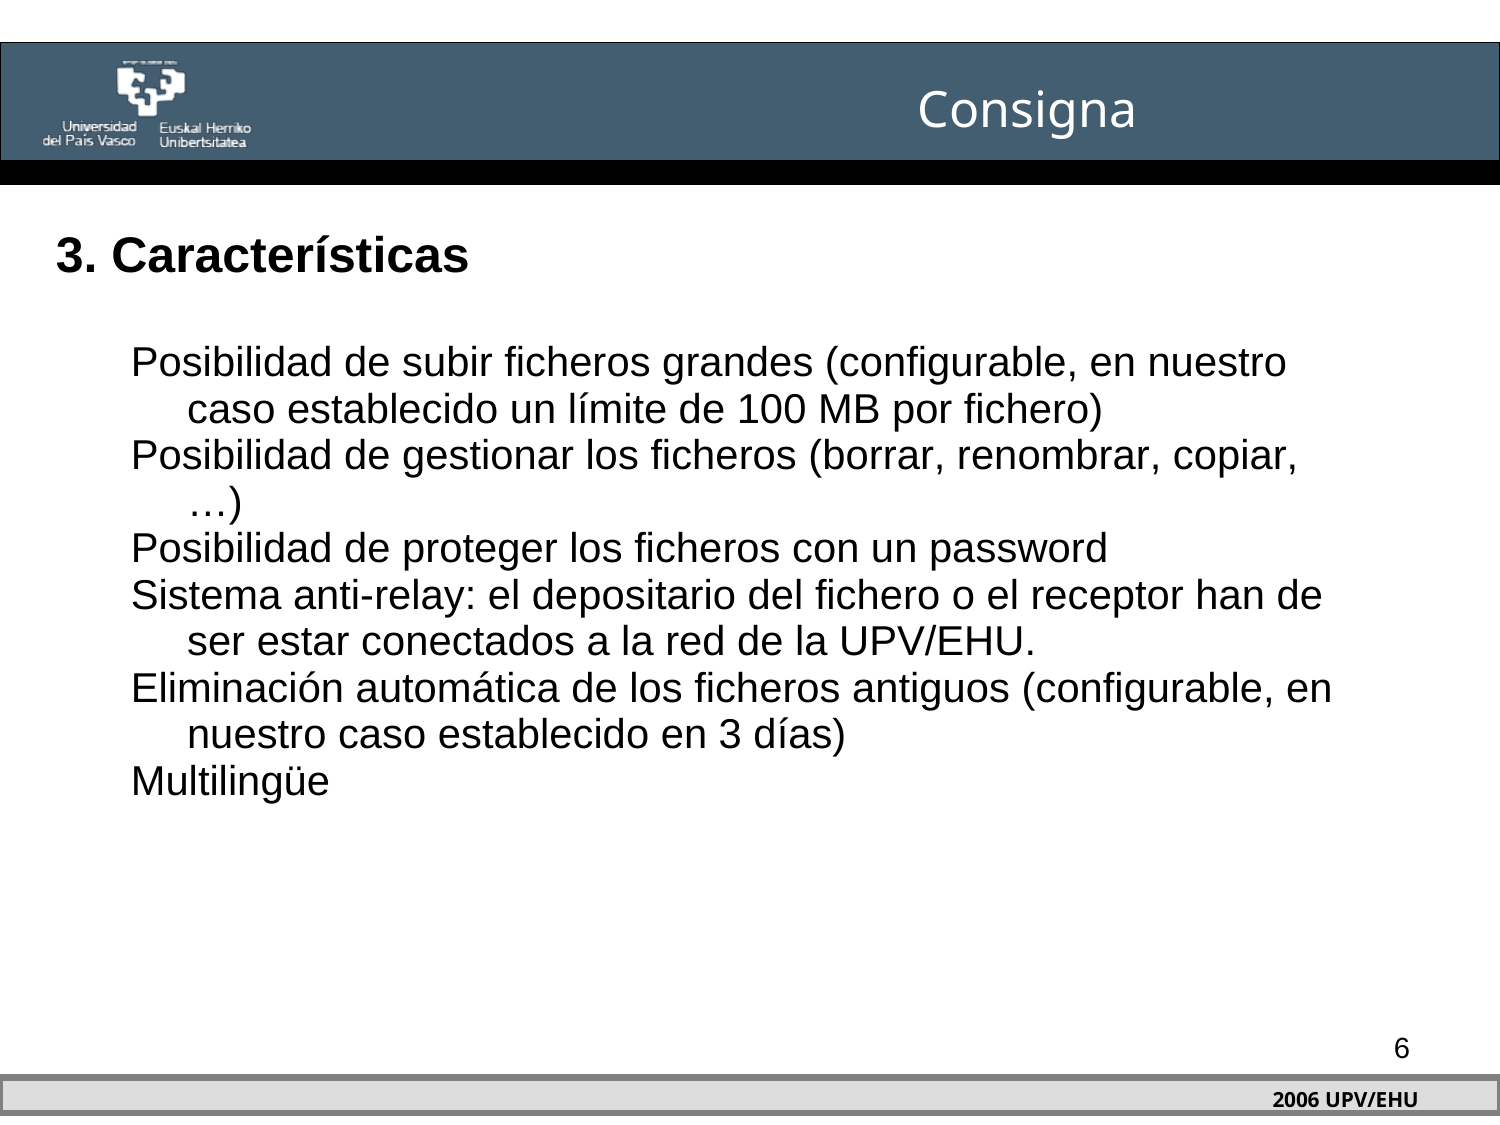

Consigna
3. Características
Posibilidad de subir ficheros grandes (configurable, en nuestro caso establecido un límite de 100 MB por fichero)
Posibilidad de gestionar los ficheros (borrar, renombrar, copiar,…)
Posibilidad de proteger los ficheros con un password
Sistema anti-relay: el depositario del fichero o el receptor han de ser estar conectados a la red de la UPV/EHU.
Eliminación automática de los ficheros antiguos (configurable, en nuestro caso establecido en 3 días)
Multilingüe
6
2006 UPV/EHU